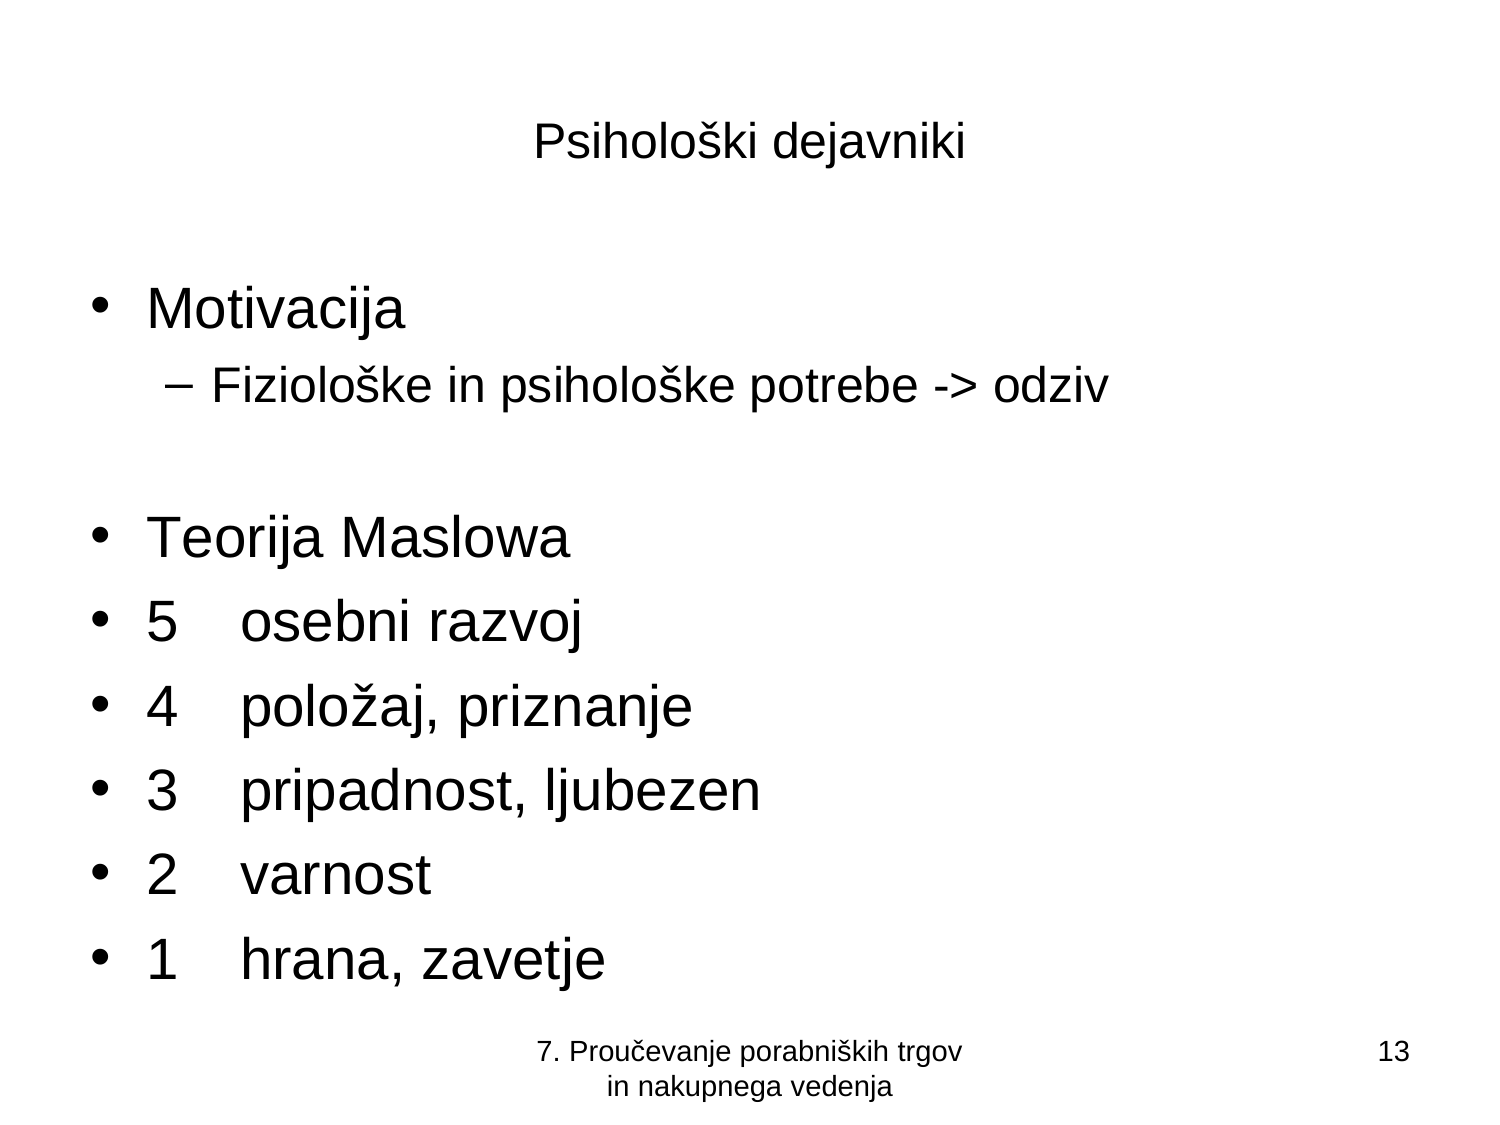

# Psihološki dejavniki
Motivacija
Fiziološke in psihološke potrebe -> odziv
Teorija Maslowa
5	osebni razvoj
4	položaj, priznanje
3	pripadnost, ljubezen
2	varnost
1	hrana, zavetje
7. Proučevanje porabniških trgov in nakupnega vedenja